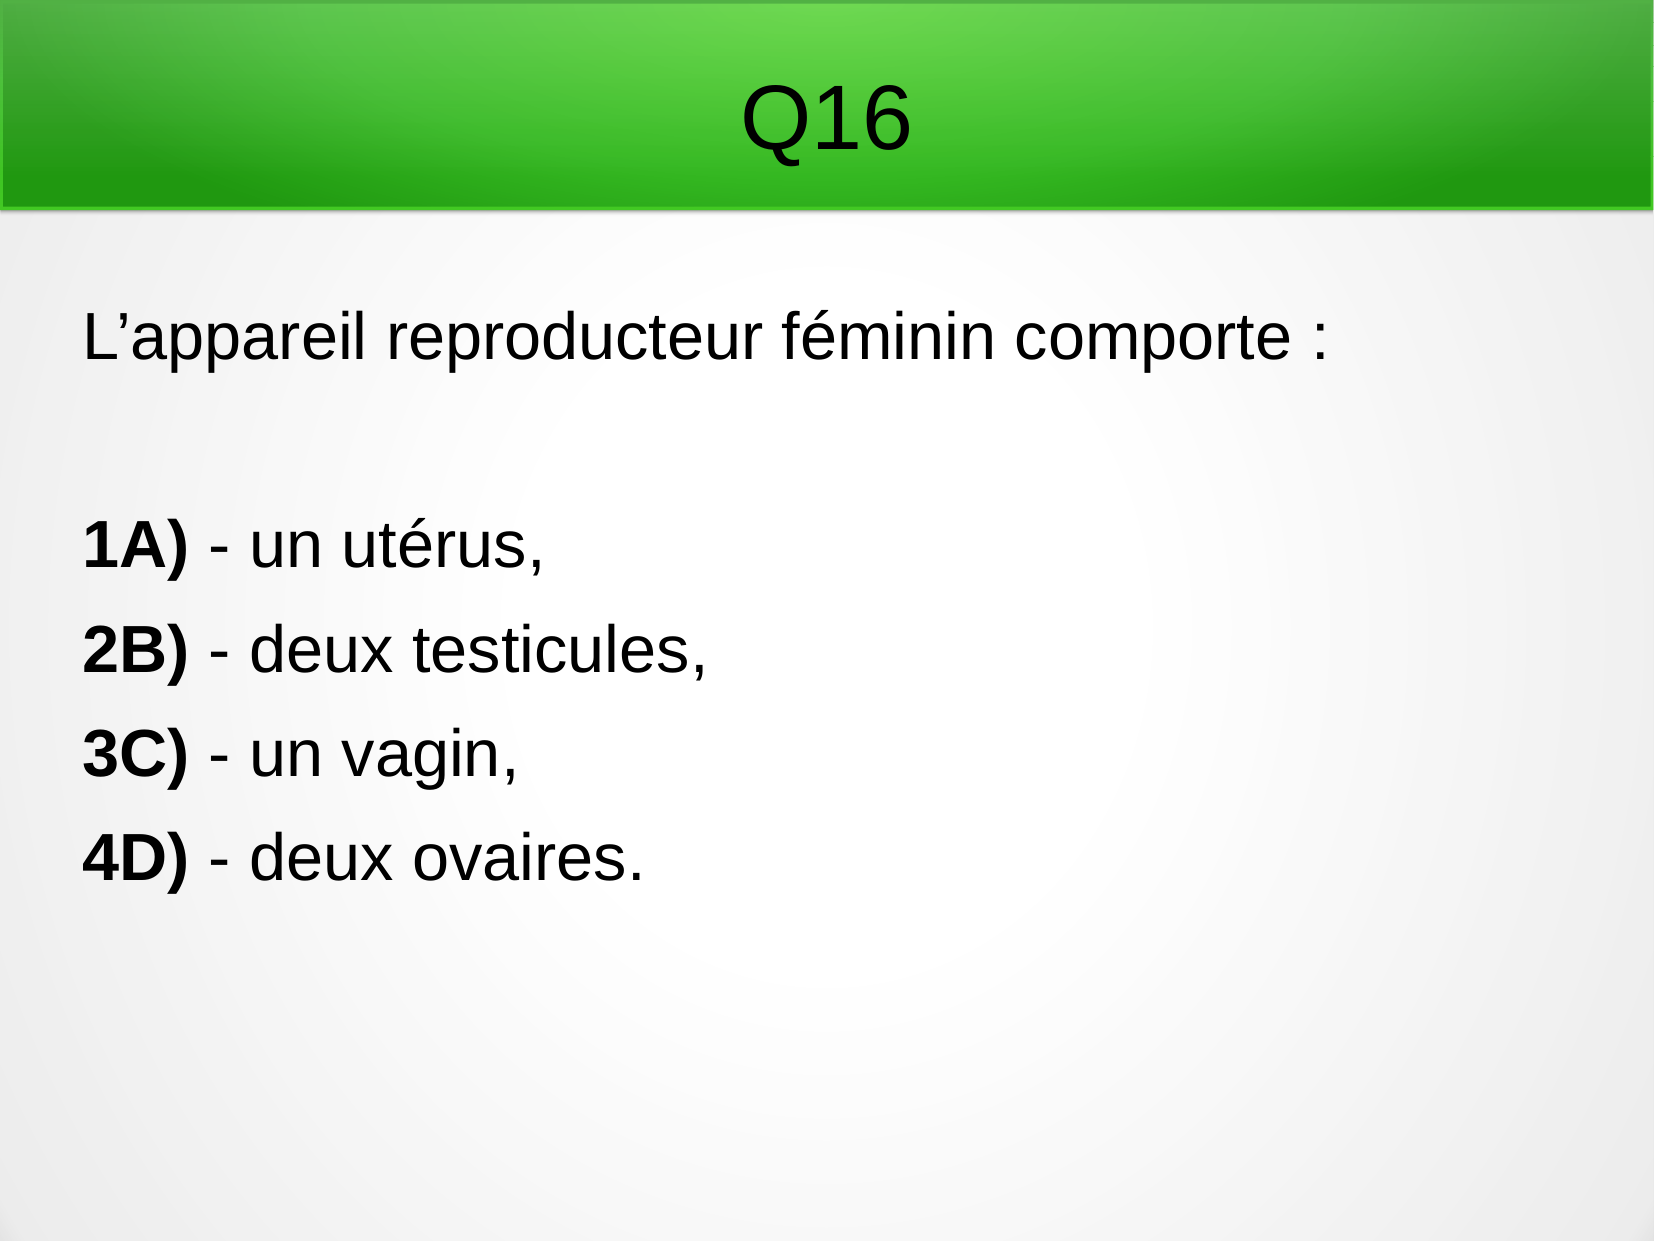

# Q16
L’appareil reproducteur féminin comporte :
1A) - un utérus,
2B) - deux testicules,
3C) - un vagin,
4D) - deux ovaires.